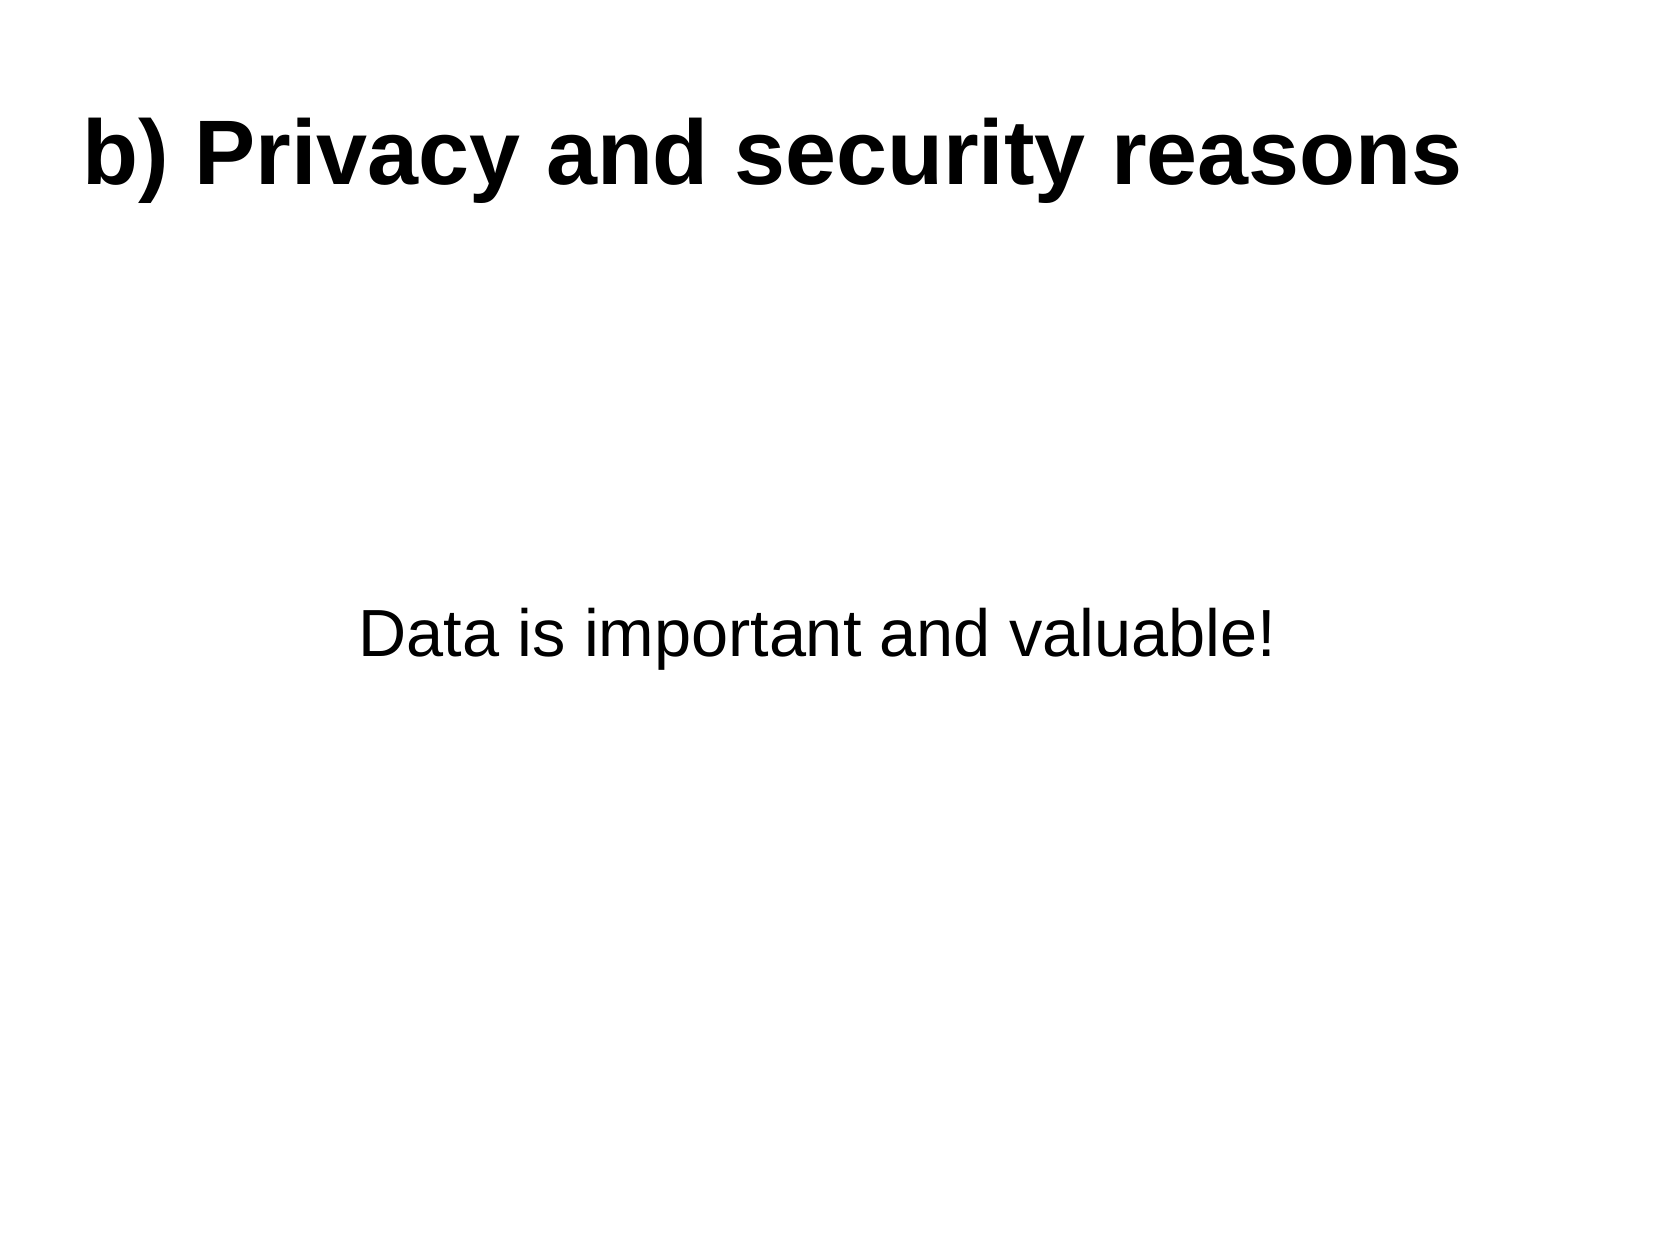

# b) Privacy and security reasons
Data is important and valuable!